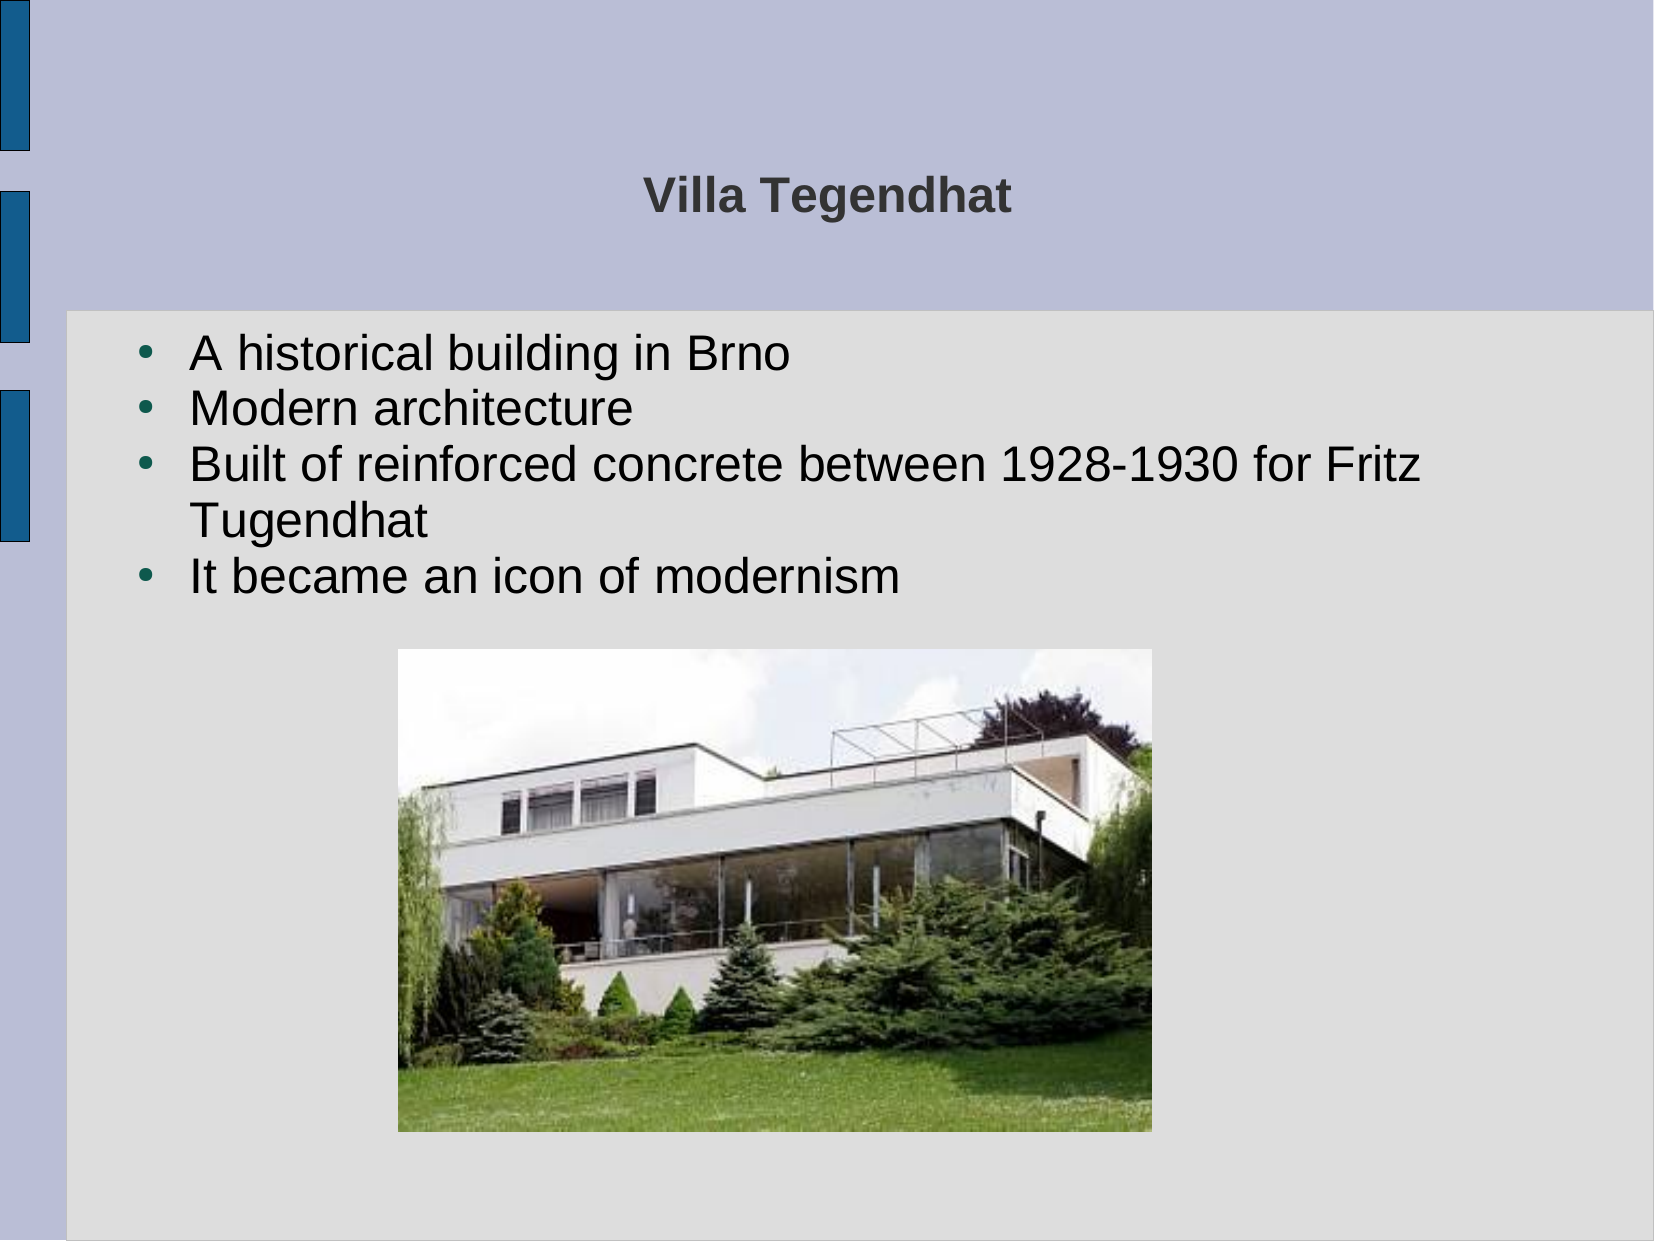

# Villa Tegendhat
A historical building in Brno
Modern architecture
Built of reinforced concrete between 1928-1930 for Fritz Tugendhat
It became an icon of modernism